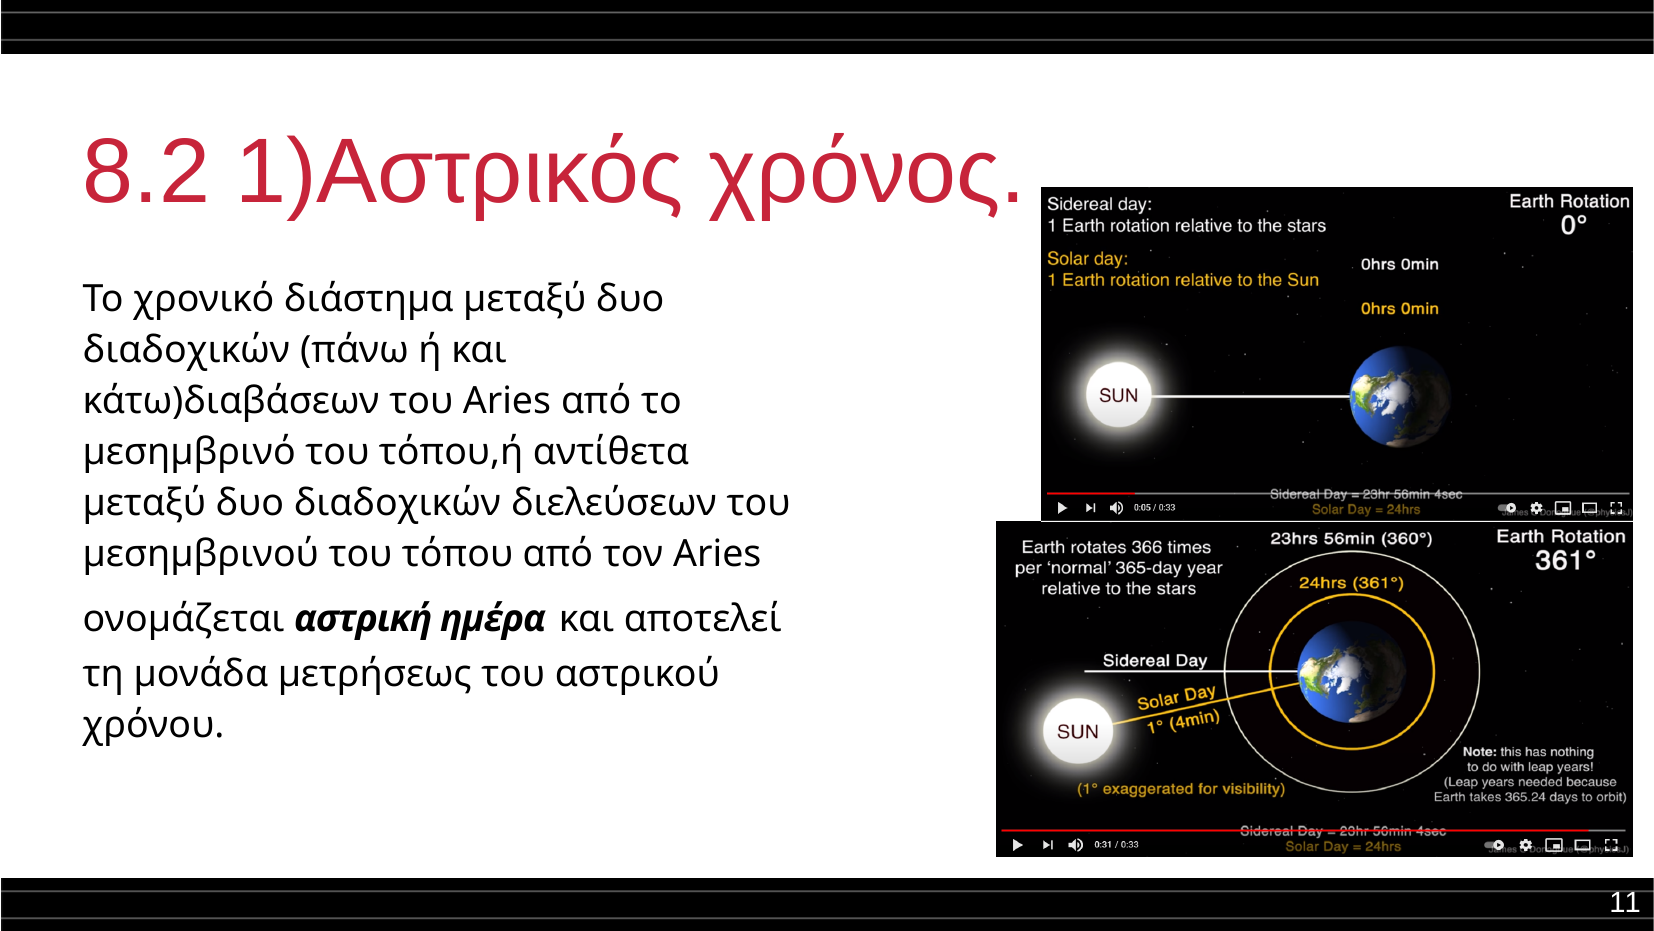

# 8.2 1)Aστρικός χρόνος.
Το χρονικό διάστημα μεταξύ δυο διαδοχικών (πάνω ή και κάτω)διαβάσεων του Aries από το μεσημβρινό του τόπου,ή αντίθετα μεταξύ δυο διαδοχικών διελεύσεων του μεσημβρινού του τόπου από τον Αries ονομάζεται αστρική ημέρα και αποτελεί τη μονάδα μετρήσεως του αστρικού χρόνου.